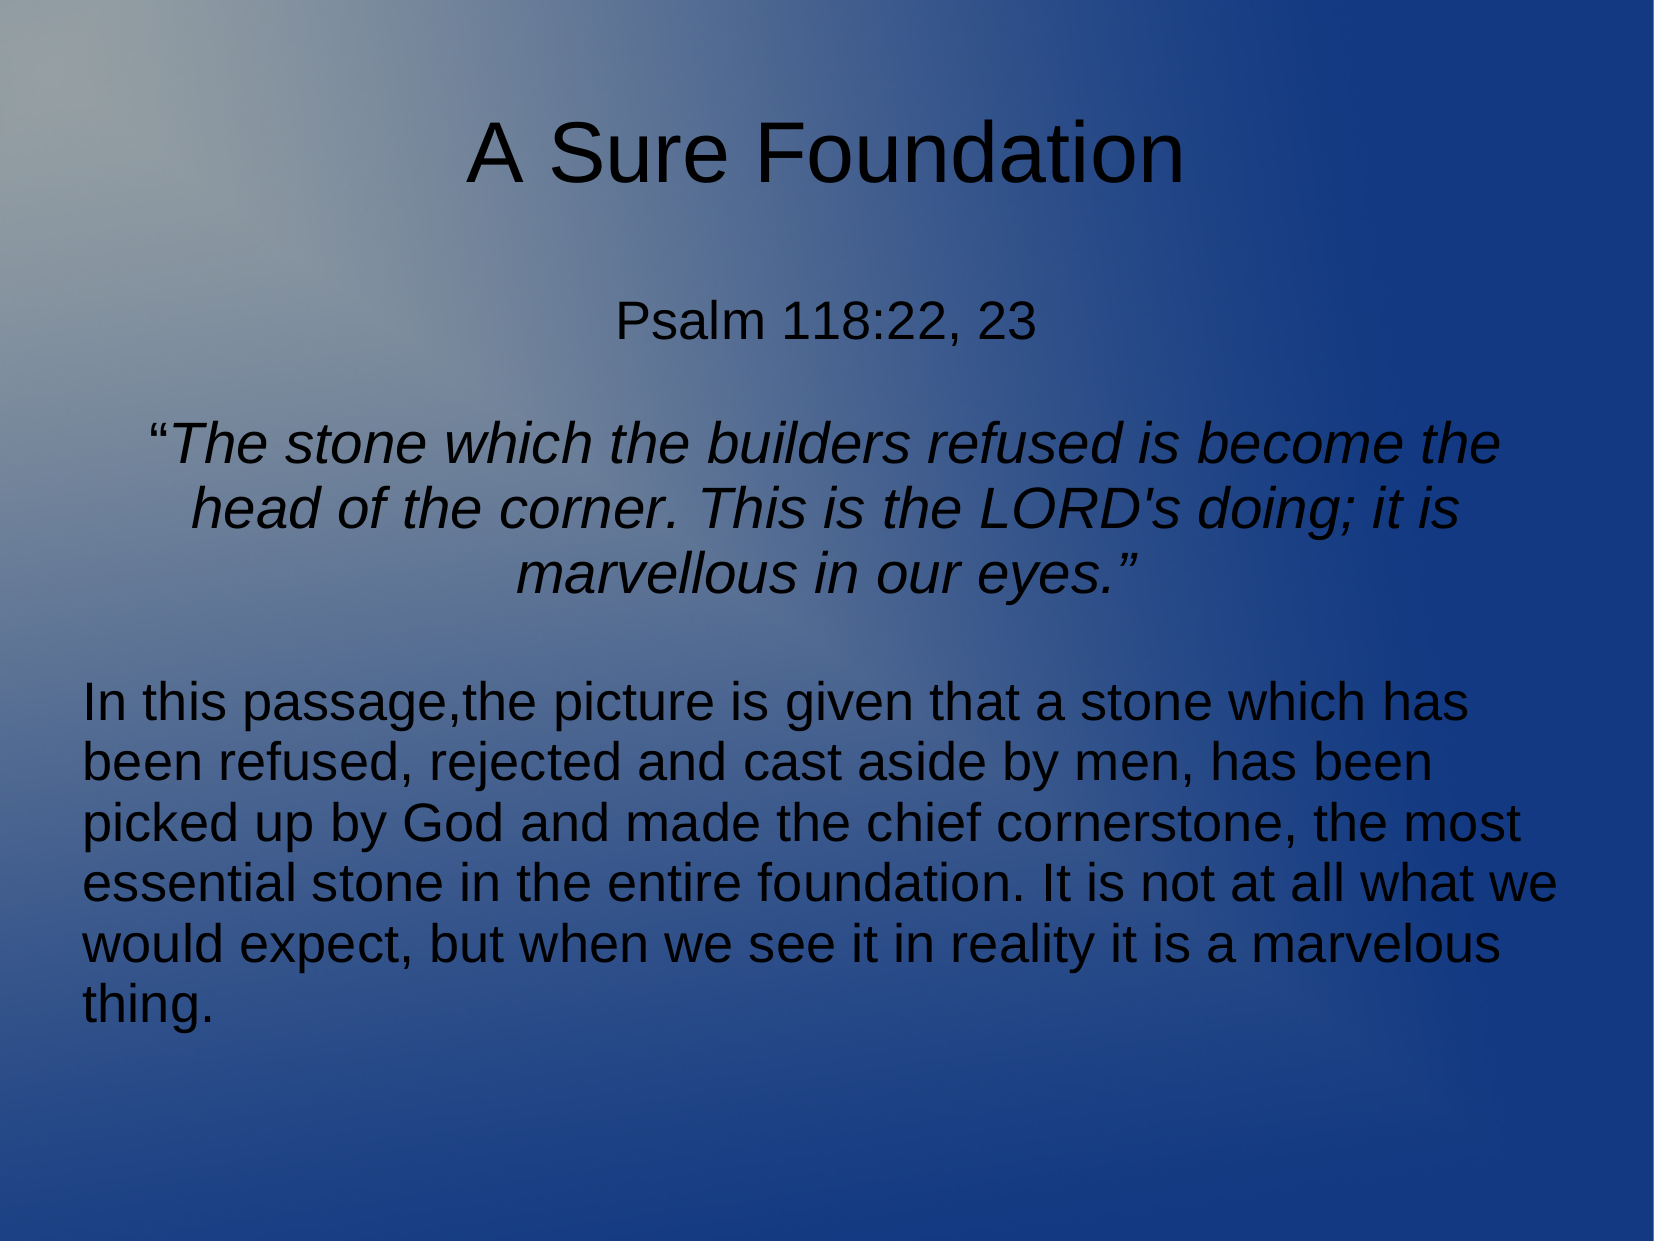

# A Sure Foundation
Psalm 118:22, 23
“The stone which the builders refused is become the head of the corner. This is the LORD's doing; it is marvellous in our eyes.”
In this passage,the picture is given that a stone which has been refused, rejected and cast aside by men, has been picked up by God and made the chief cornerstone, the most essential stone in the entire foundation. It is not at all what we would expect, but when we see it in reality it is a marvelous thing.